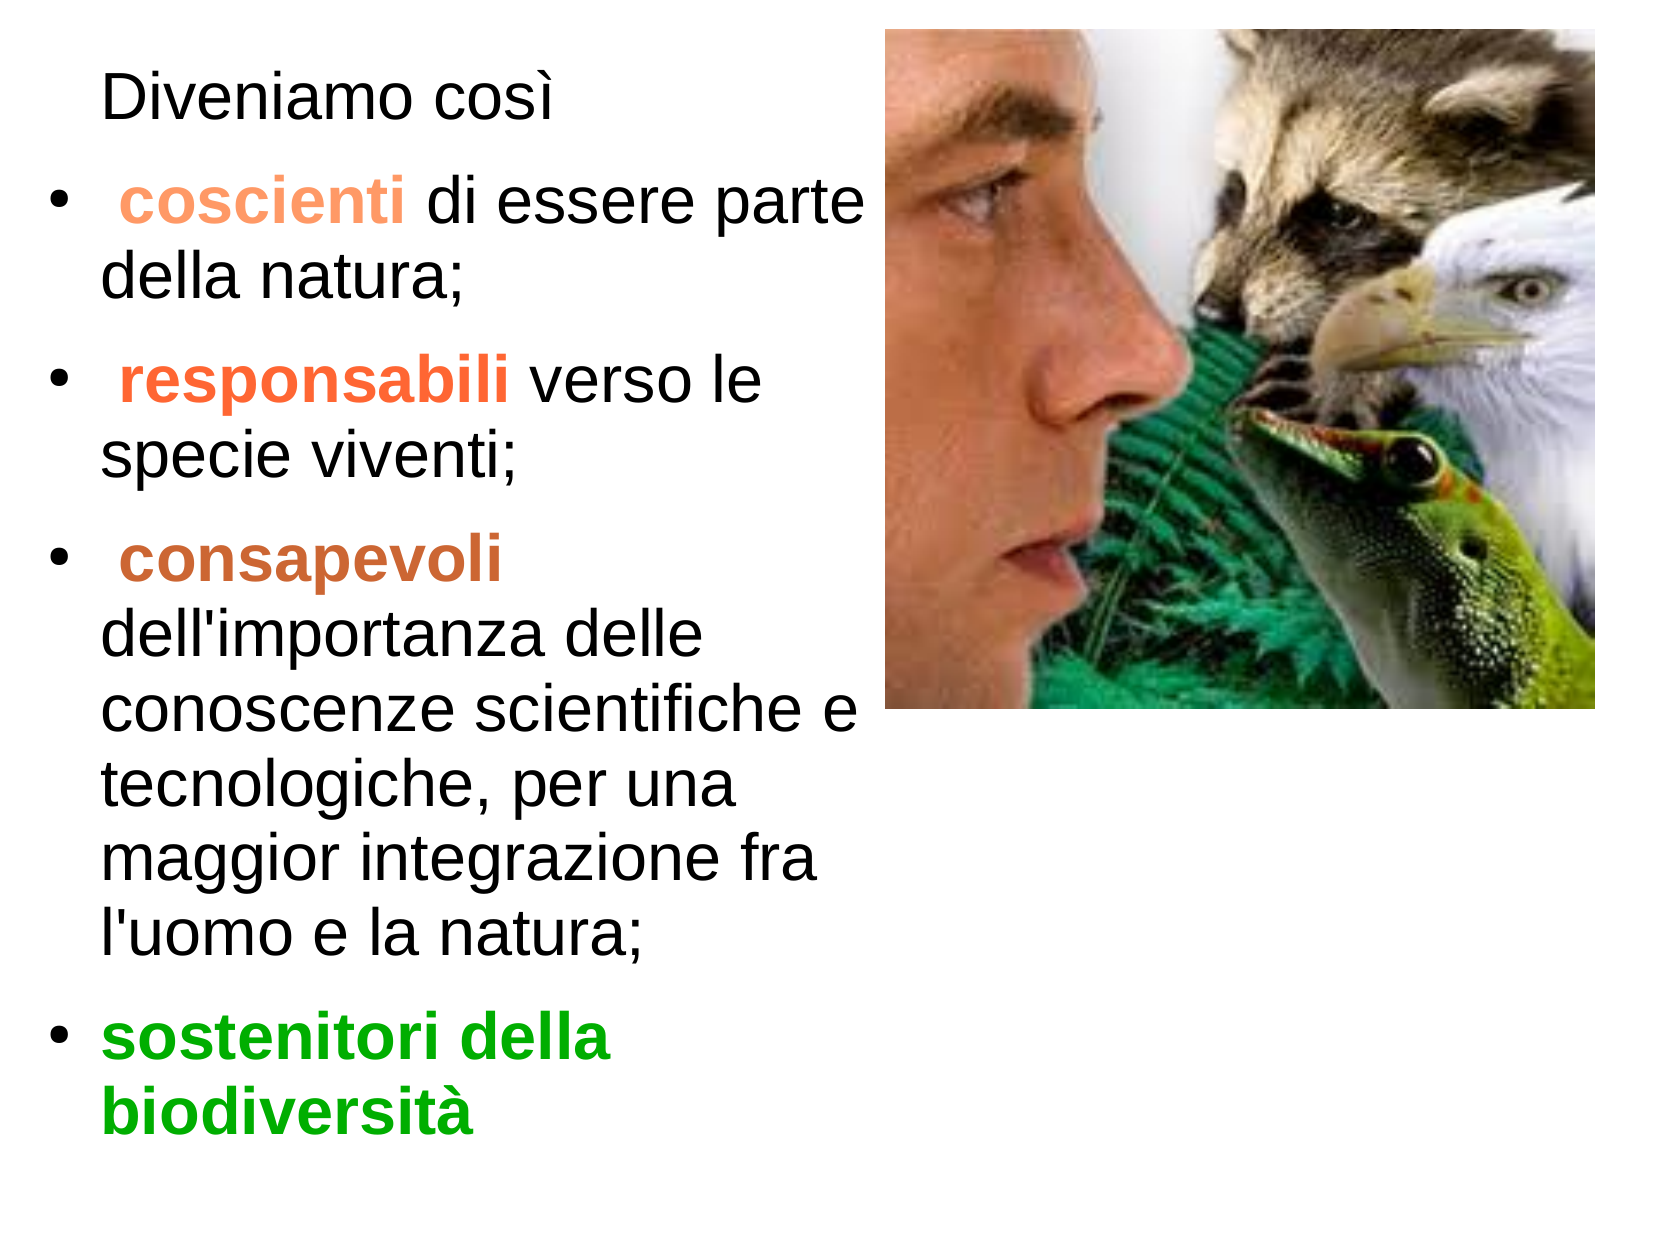

# Diveniamo così
 coscienti di essere parte della natura;
 responsabili verso le specie viventi;
 consapevoli dell'importanza delle conoscenze scientifiche e tecnologiche, per una maggior integrazione fra l'uomo e la natura;
sostenitori della biodiversità